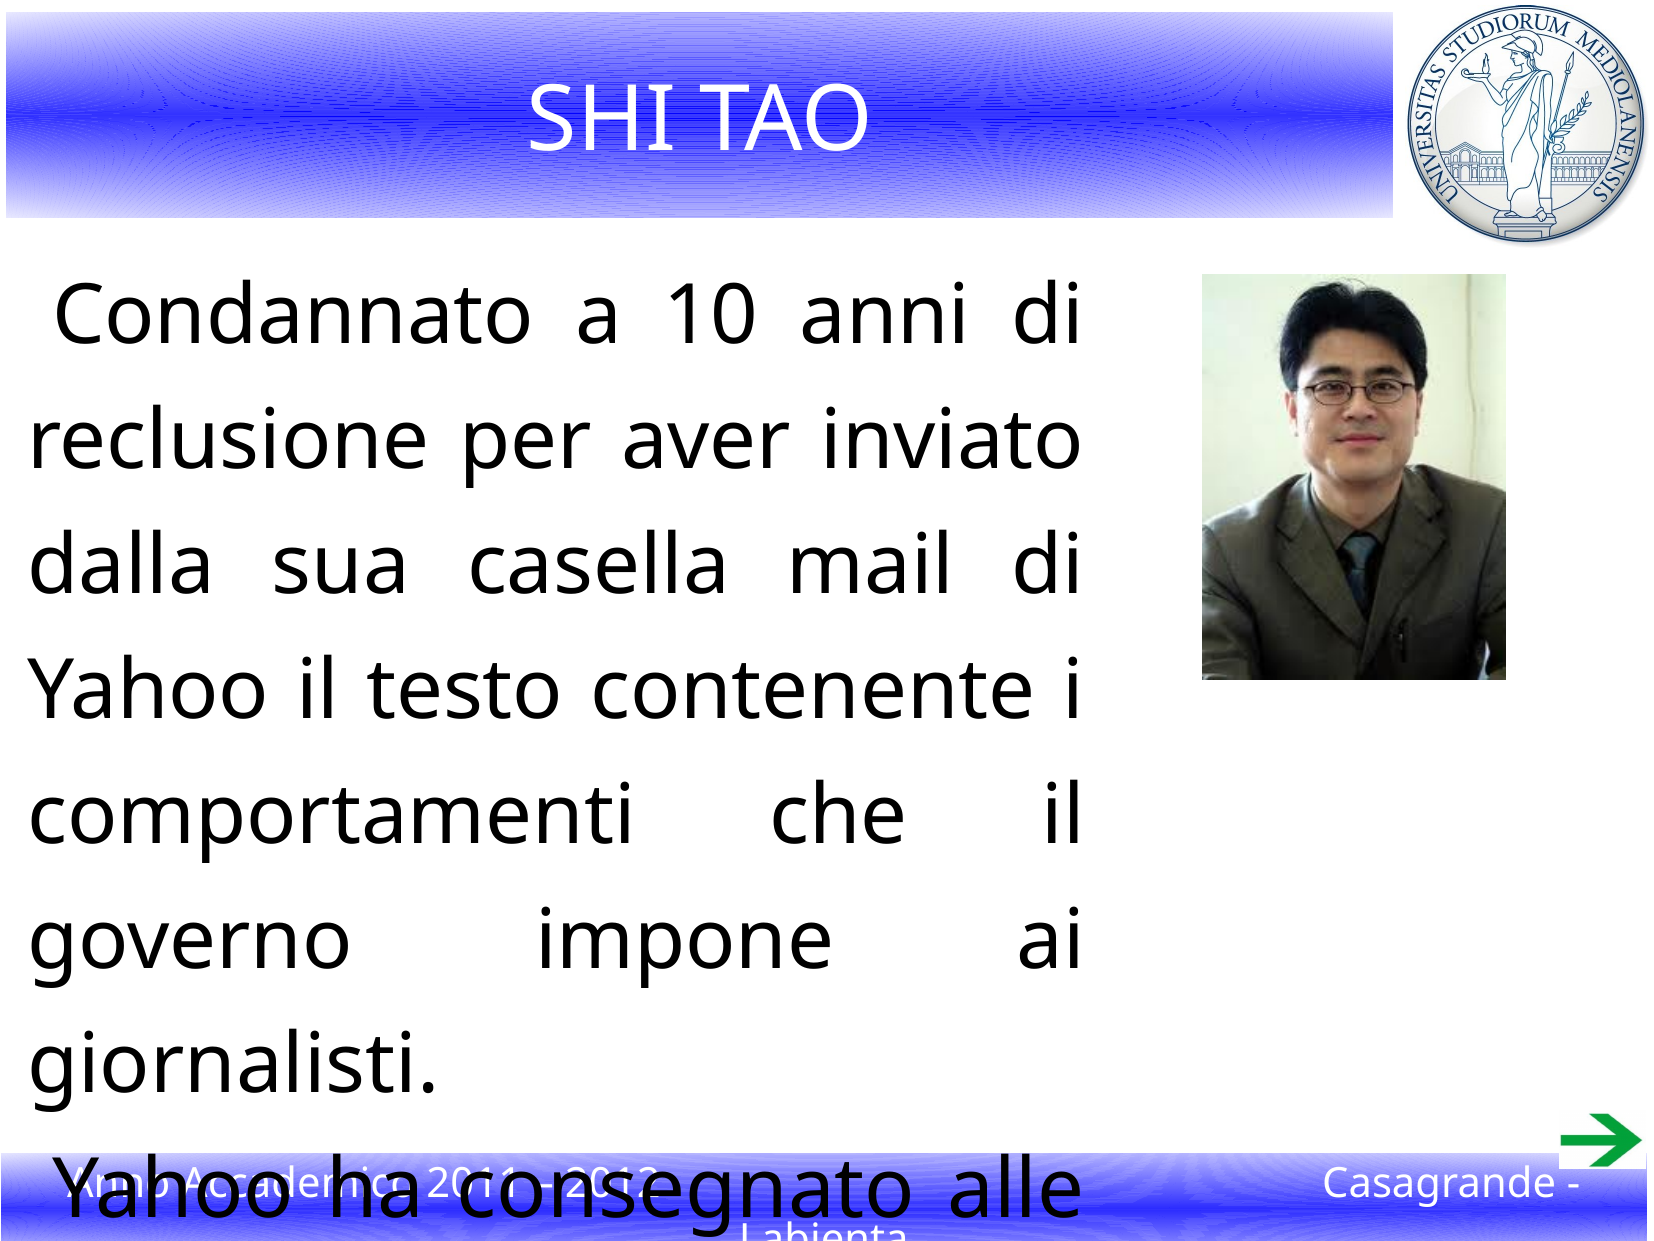

# SHI TAO
Condannato a 10 anni di reclusione per aver inviato dalla sua casella mail di Yahoo il testo contenente i comportamenti che il governo impone ai giornalisti.
Yahoo ha consegnato alle autorità i dati relativi alla locazione e al contenuto della mail.
Anno Accademico 2011 – 2012 									Casagrande - Labienta